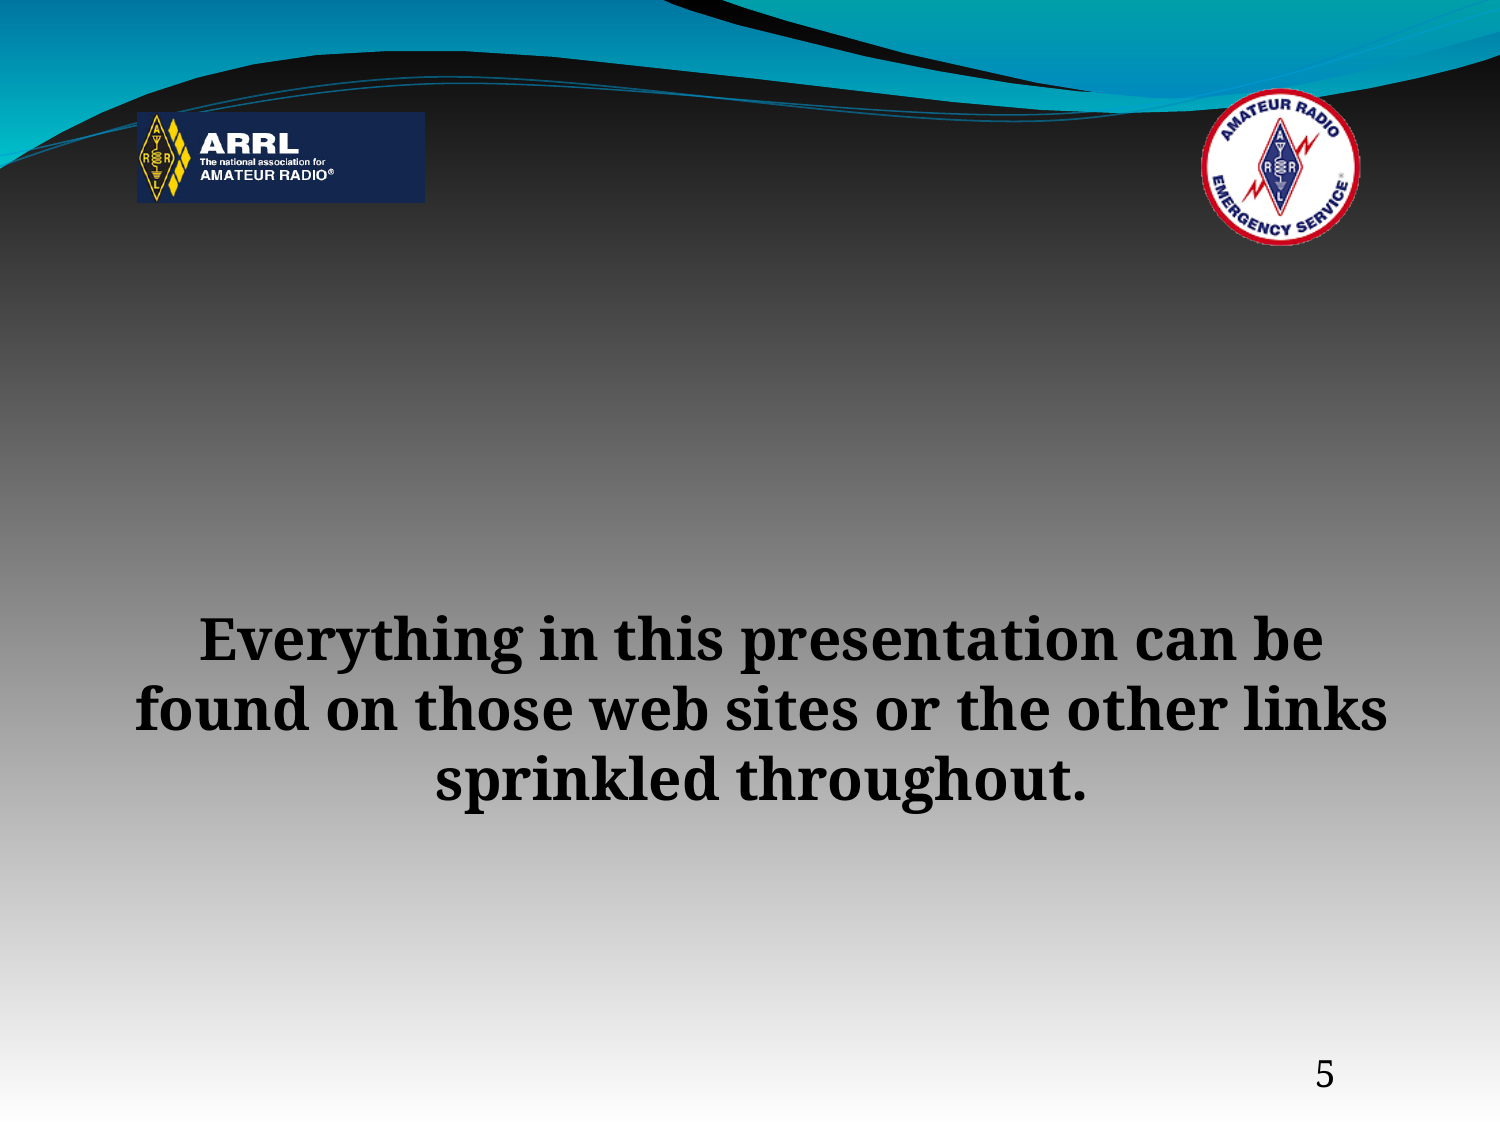

#
Everything in this presentation can be found on those web sites or the other links sprinkled throughout.